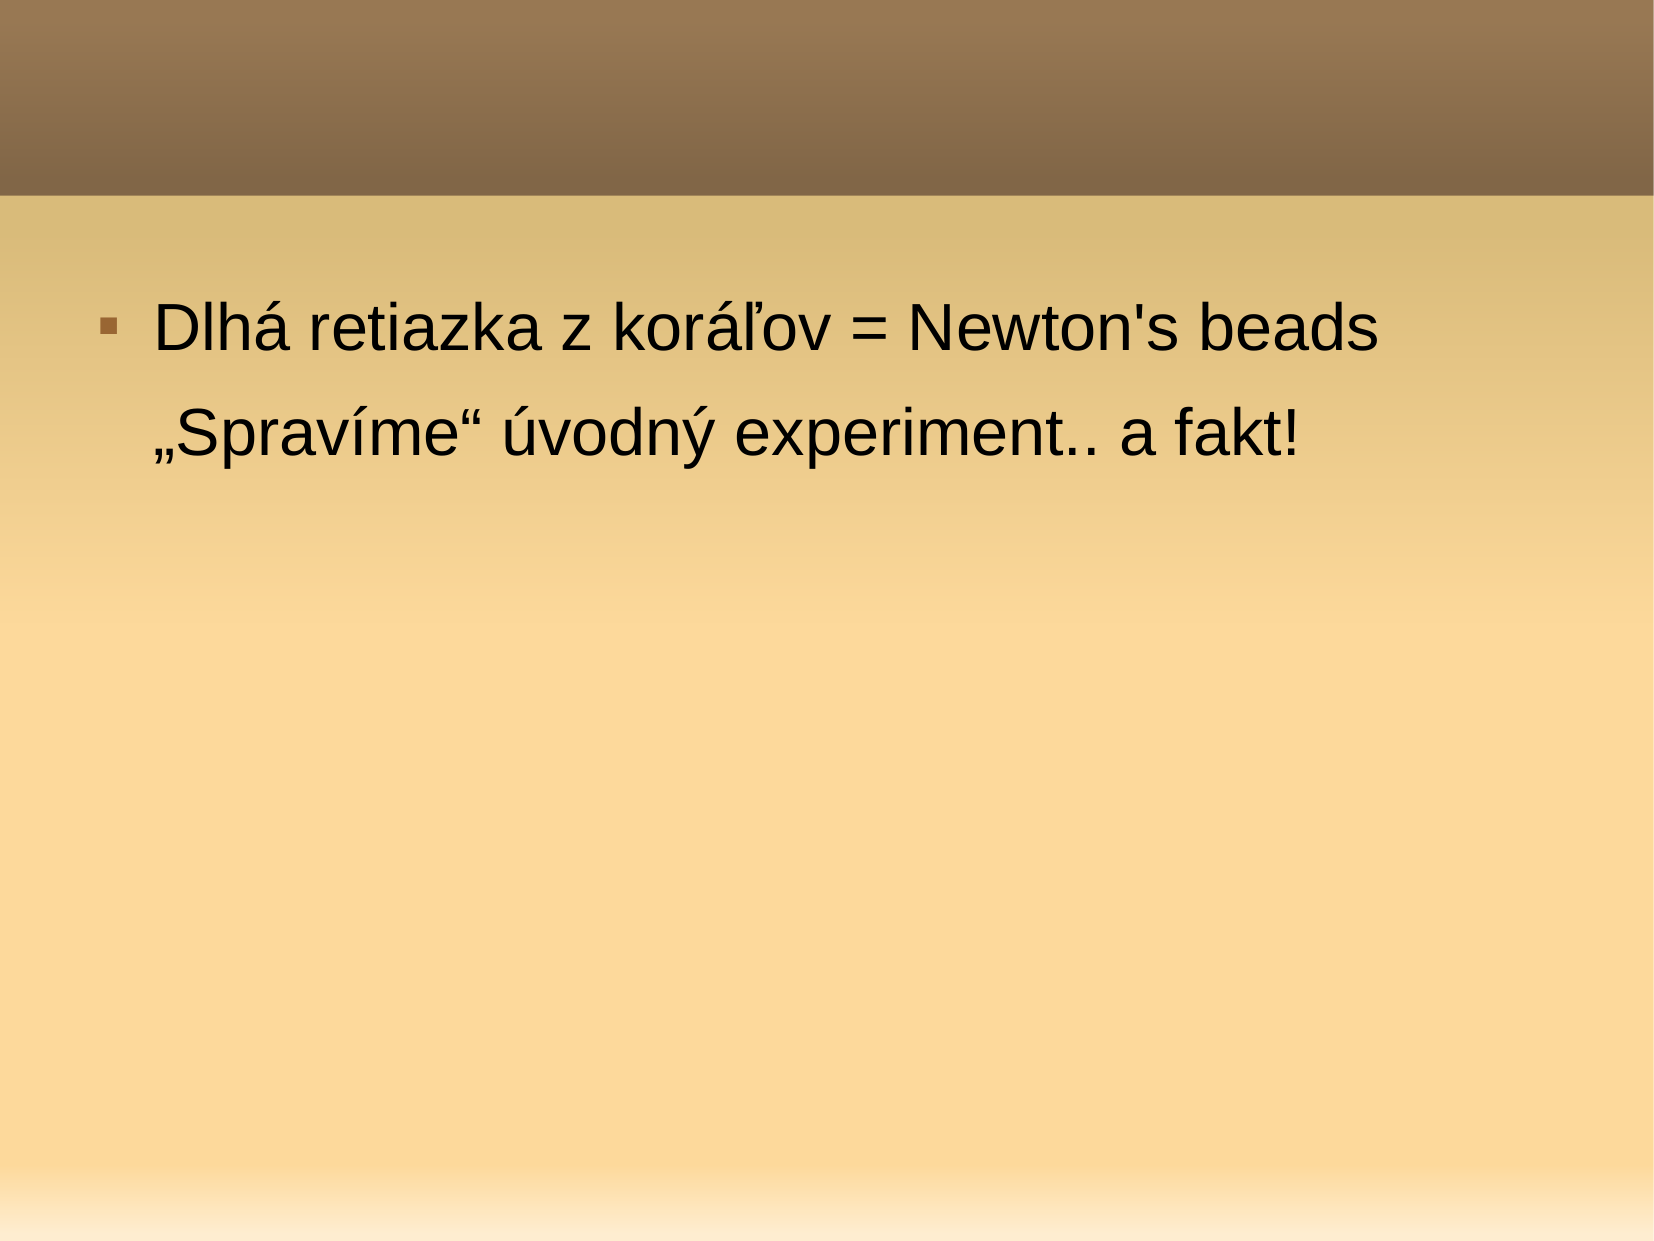

#
Dlhá retiazka z koráľov = Newton's beads
„Spravíme“ úvodný experiment.. a fakt!